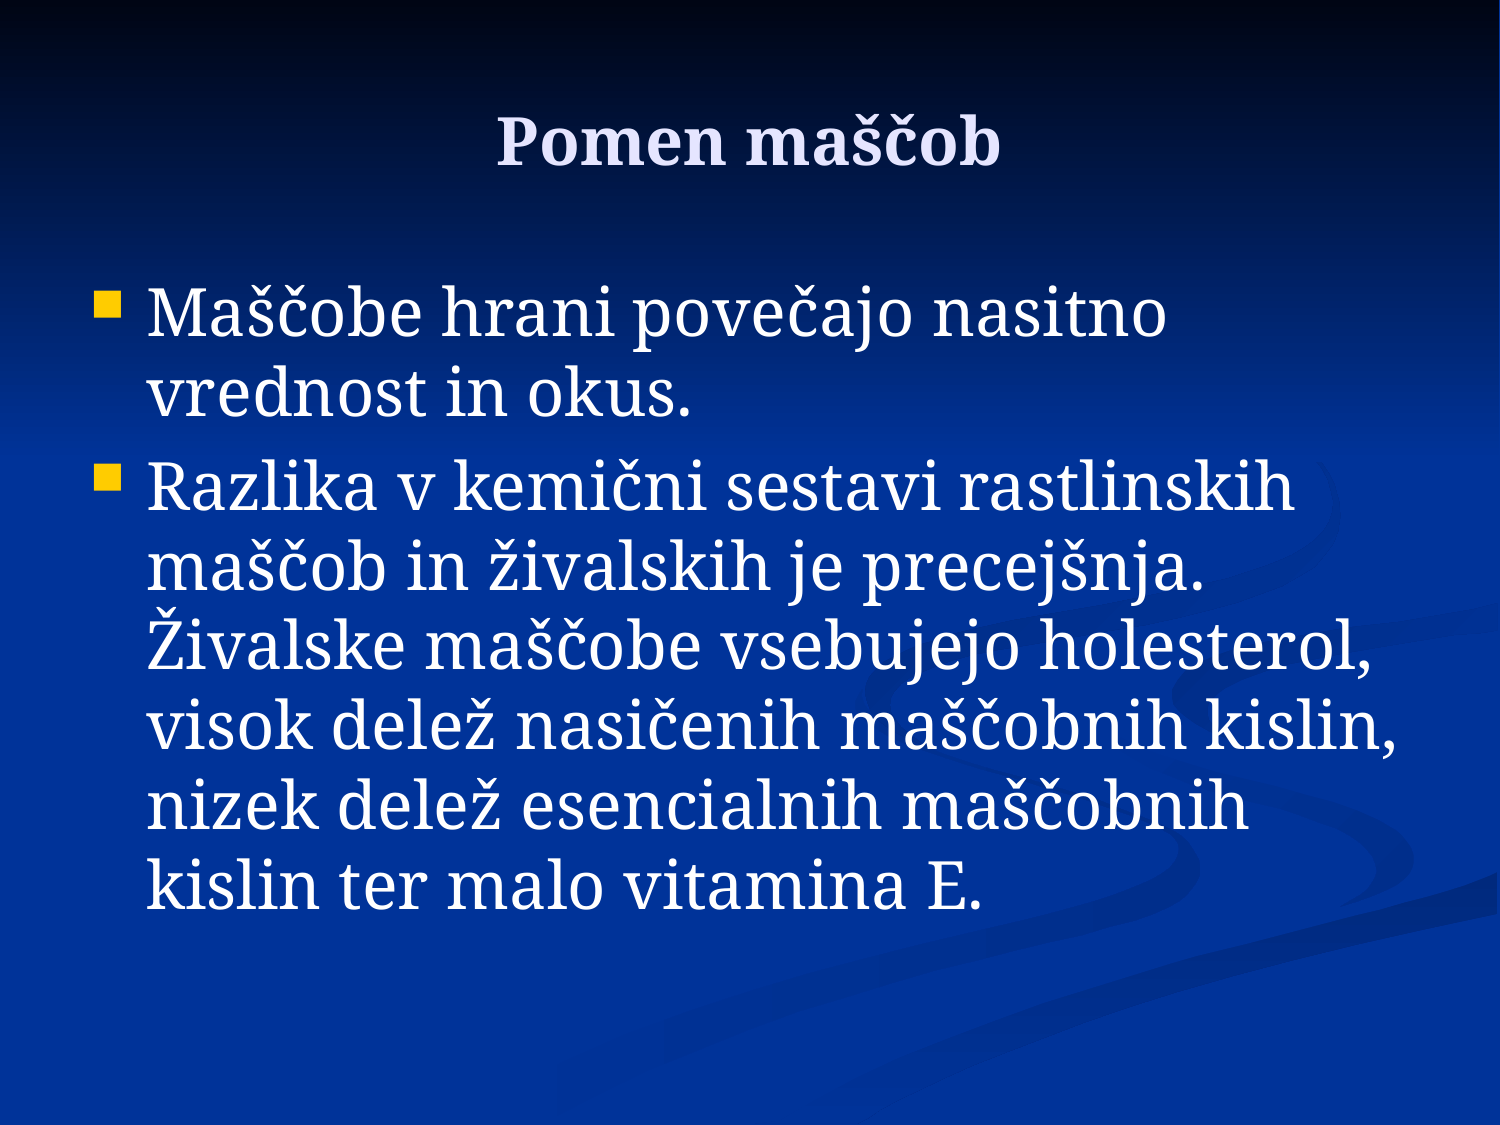

# Pomen maščob
Maščobe hrani povečajo nasitno vrednost in okus.
Razlika v kemični sestavi rastlinskih maščob in živalskih je precejšnja. Živalske maščobe vsebujejo holesterol, visok delež nasičenih maščobnih kislin, nizek delež esencialnih maščobnih kislin ter malo vitamina E.